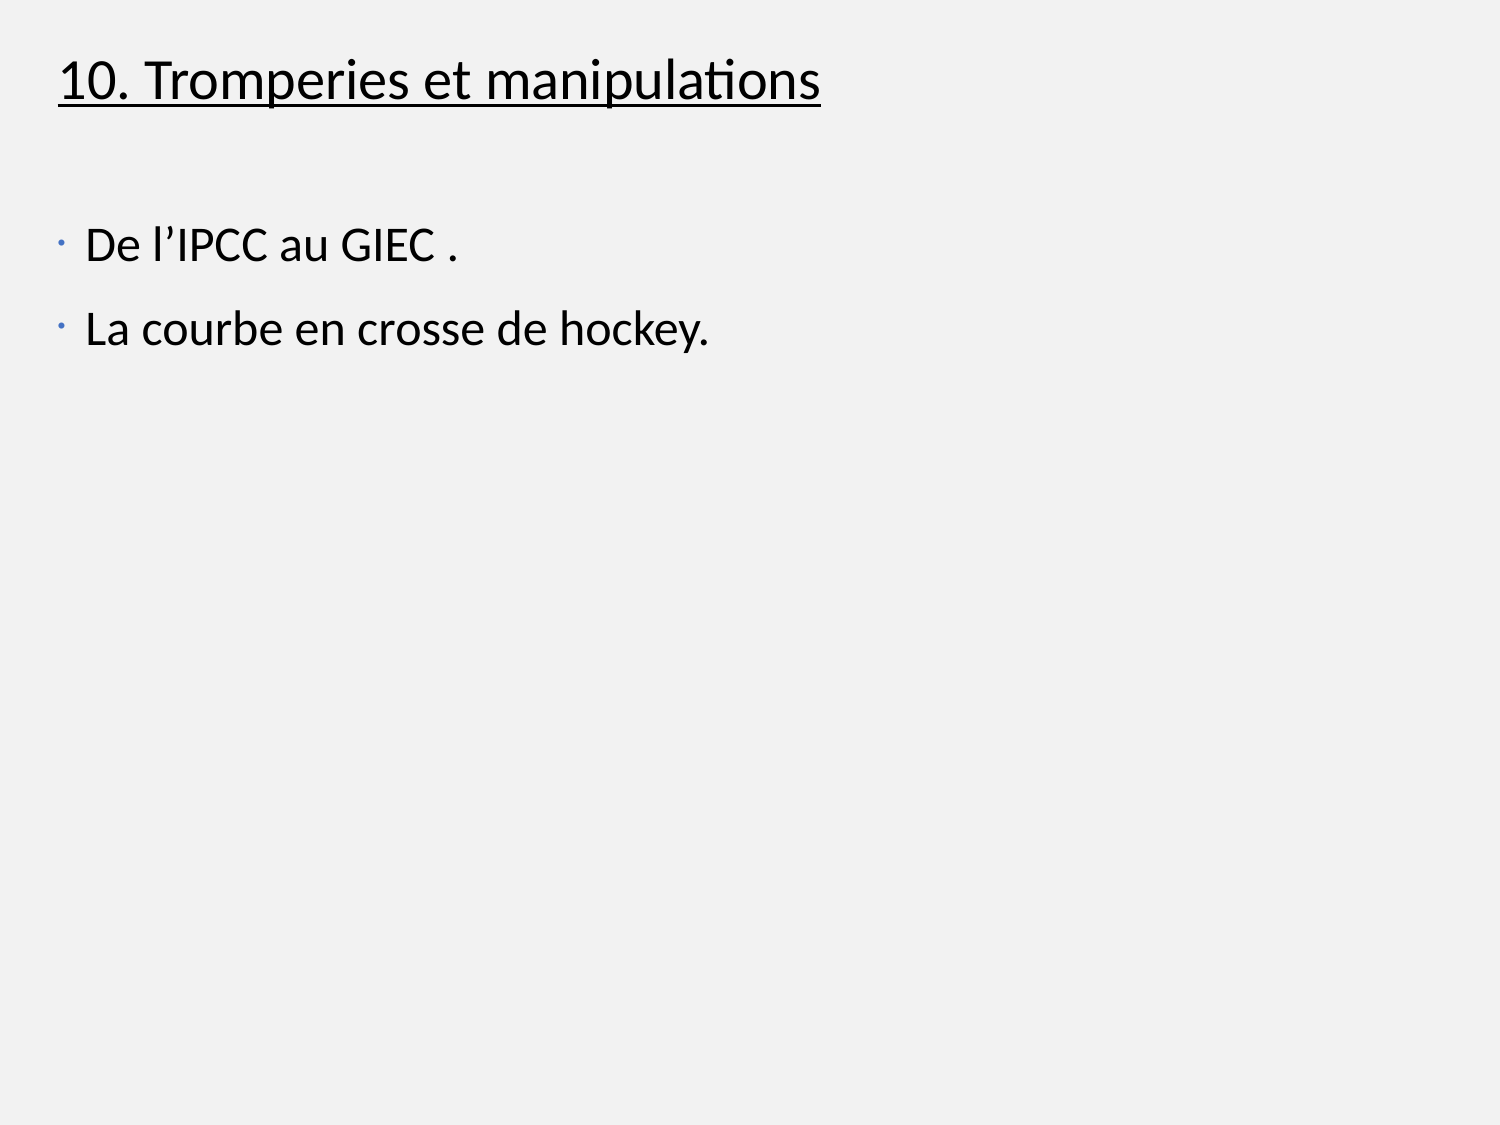

# 10. Tromperies et manipulations
De l’IPCC au GIEC .
La courbe en crosse de hockey.